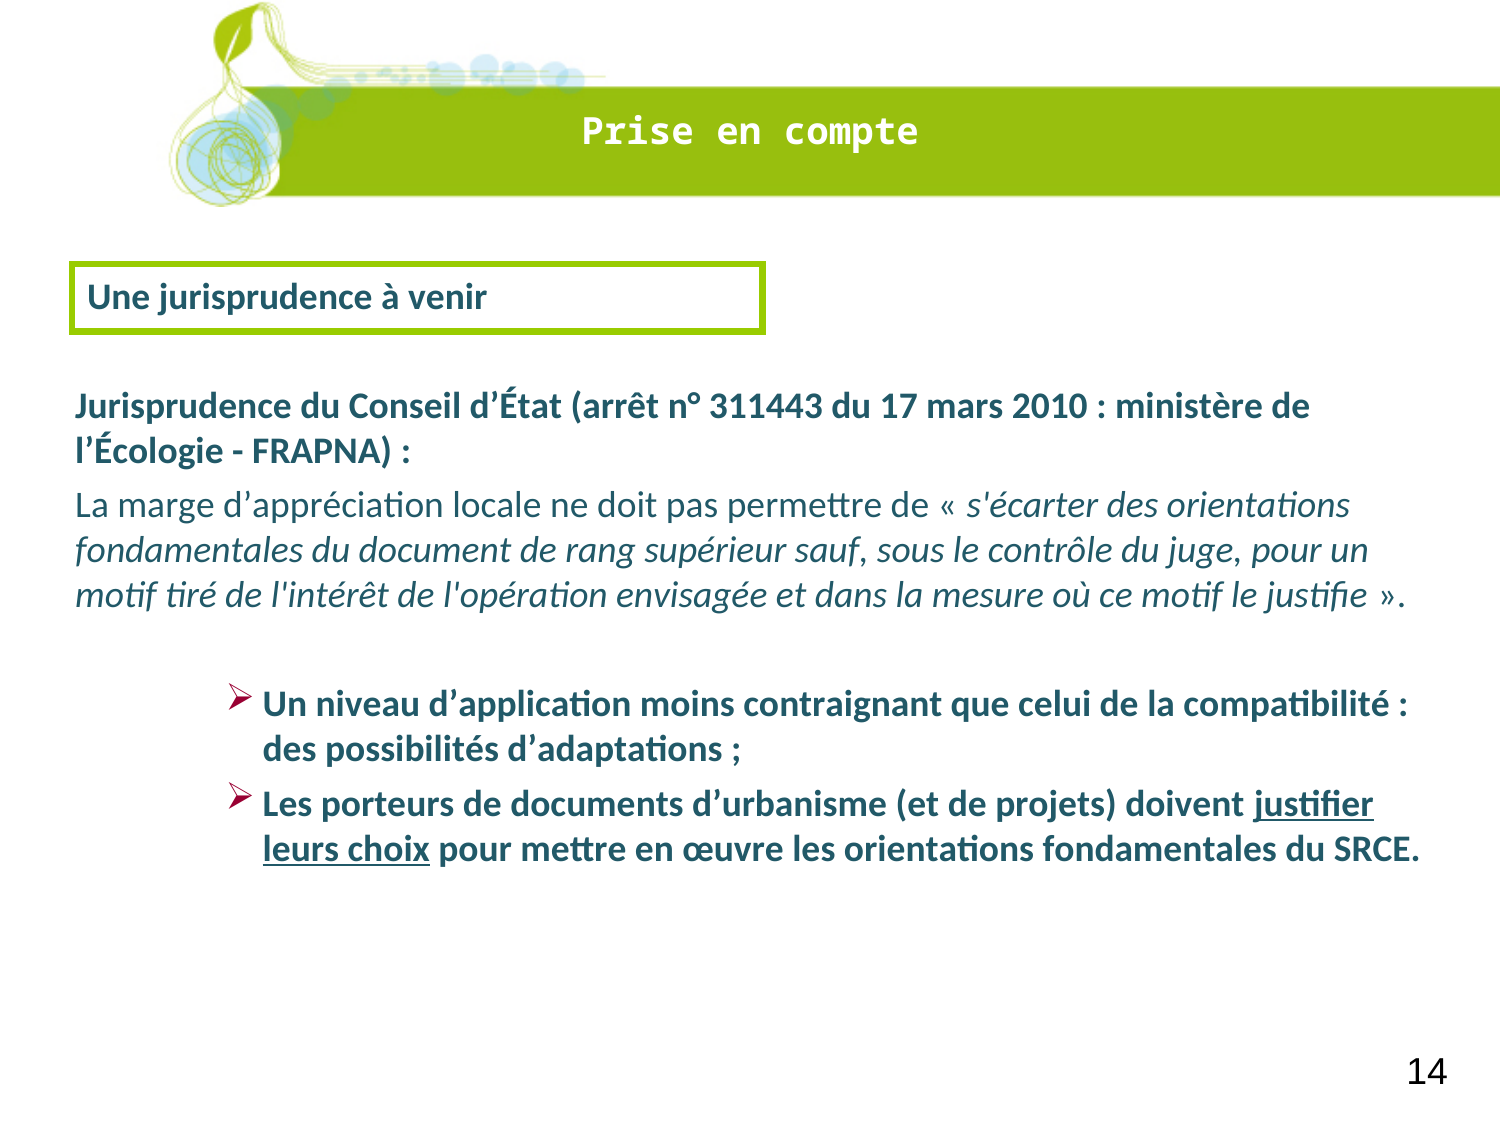

Prise en compte
Une jurisprudence à venir
Jurisprudence du Conseil d’État (arrêt n° 311443 du 17 mars 2010 : ministère de l’Écologie - FRAPNA) :
La marge d’appréciation locale ne doit pas permettre de « s'écarter des orientations fondamentales du document de rang supérieur sauf, sous le contrôle du juge, pour un motif tiré de l'intérêt de l'opération envisagée et dans la mesure où ce motif le justifie ».
Un niveau d’application moins contraignant que celui de la compatibilité : des possibilités d’adaptations ;
Les porteurs de documents d’urbanisme (et de projets) doivent justifier leurs choix pour mettre en œuvre les orientations fondamentales du SRCE.